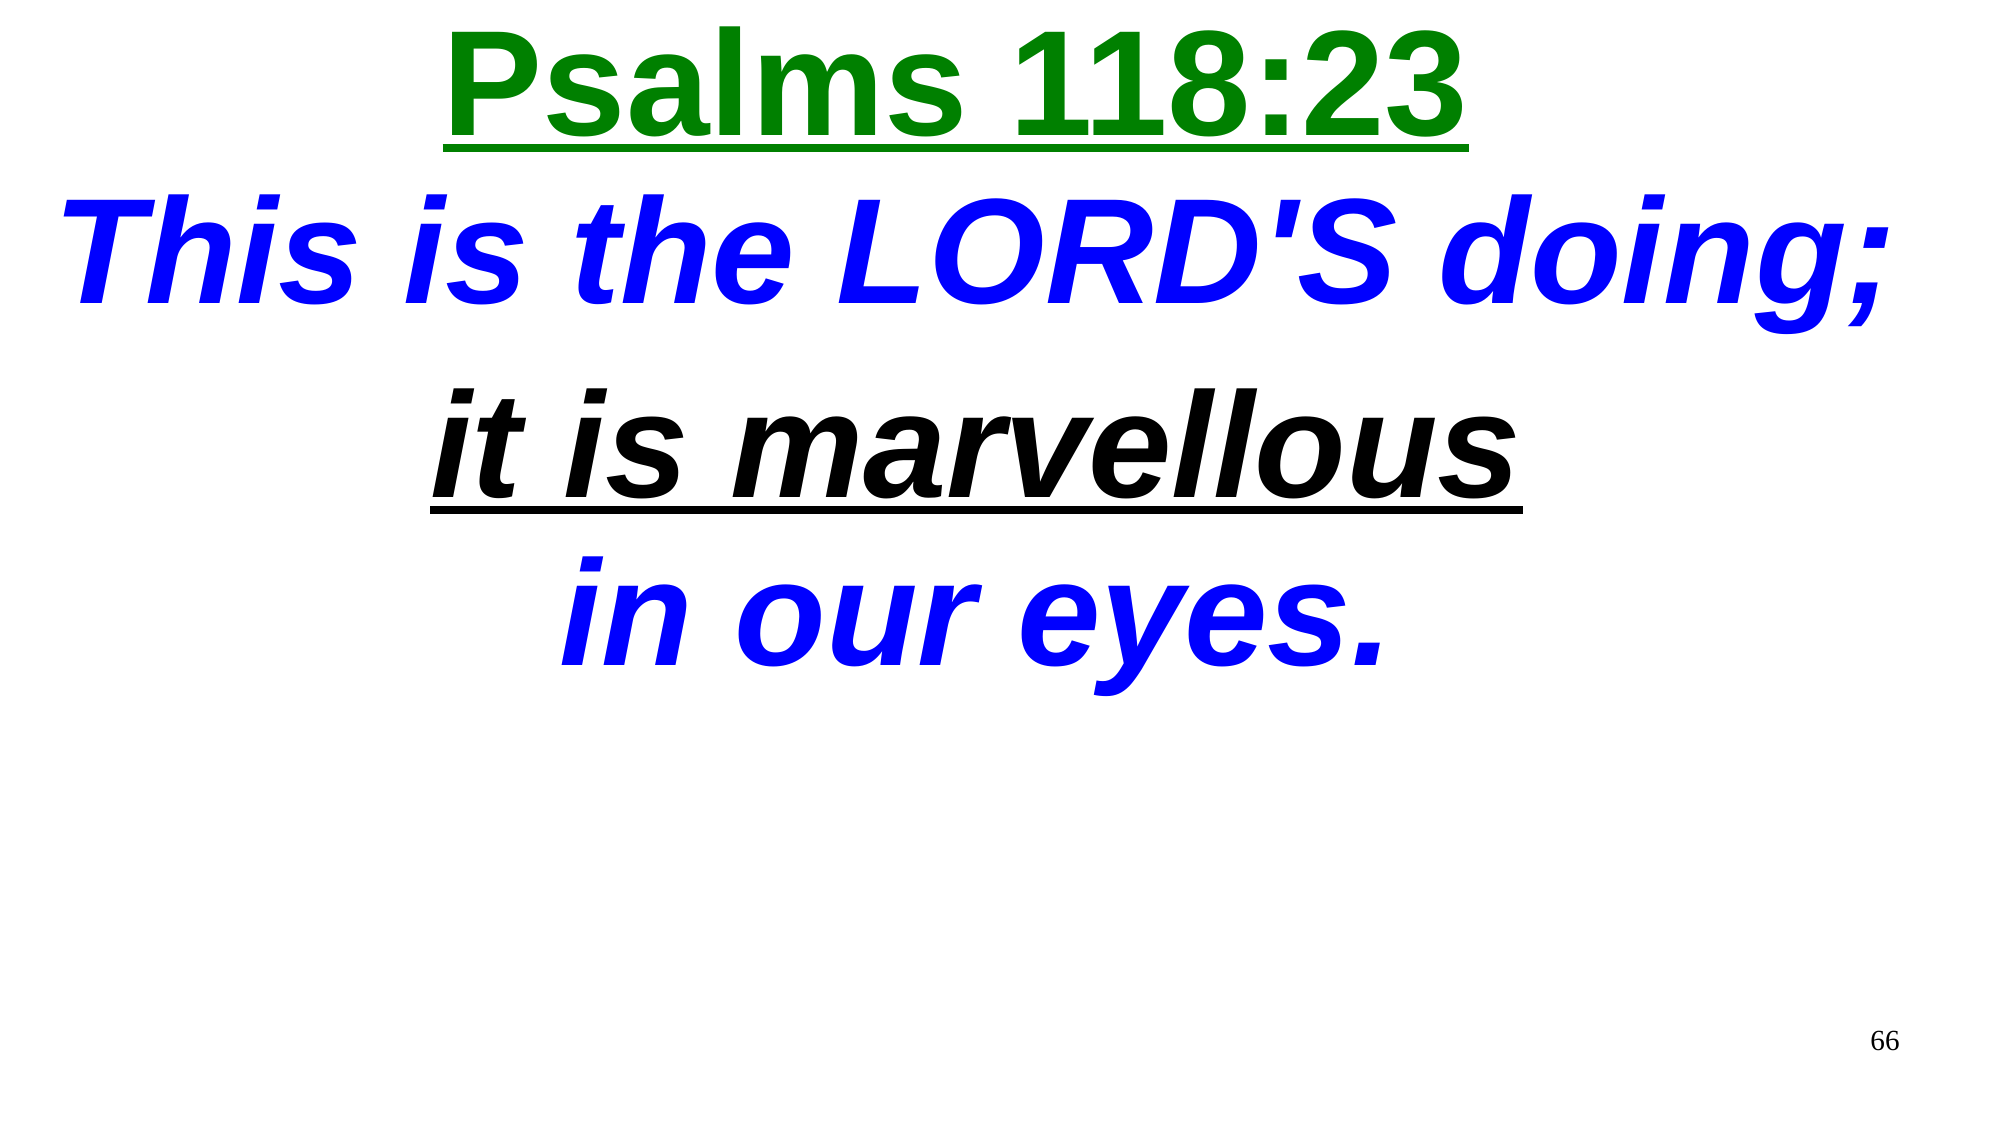

# Psalms 118:23  This is the LORD'S doing;
it is marvellous
in our eyes.
66